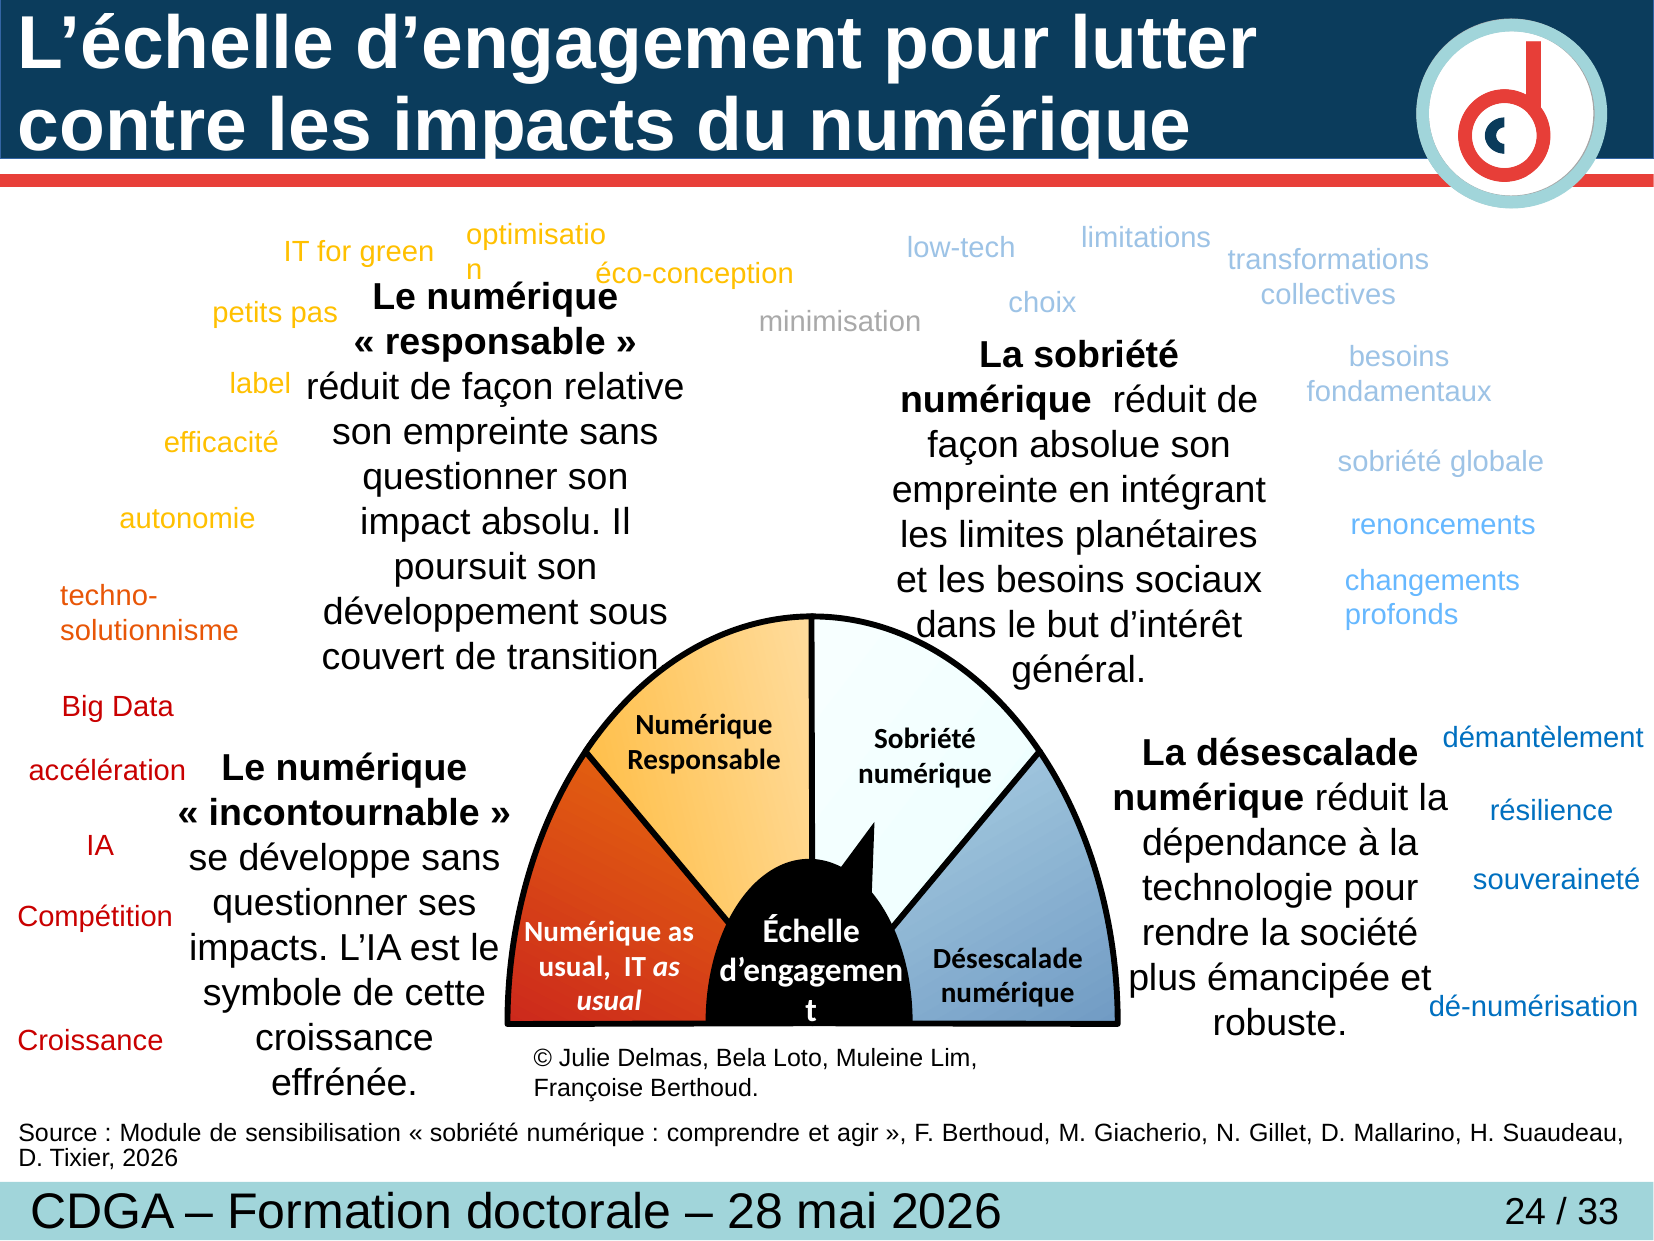

# L’échelle d’engagement pour lutter contre les impacts du numérique
optimisation
limitations
low-tech
IT for green
transformations collectives
éco-conception
Le numérique « responsable » réduit de façon relative son empreinte sans questionner son impact absolu. Il poursuit son développement sous couvert de transition.
choix
petits pas
minimisation
La sobriété numérique réduit de façon absolue son empreinte en intégrant les limites planétaires et les besoins sociaux dans le but d’intérêt général.
besoins fondamentaux
label
efficacité
sobriété globale
autonomie
renoncements
changements profonds
techno-solutionnisme
Big Data
Numérique
Responsable
démantèlement
Sobriété numérique
La désescalade numérique réduit la dépendance à la technologie pour rendre la société plus émancipée et robuste.
Le numérique « incontournable » se développe sans questionner ses impacts. L’IA est le symbole de cette croissance effrénée.
accélération
résilience
IA
souveraineté
Compétition
Échelle d’engagement
Numérique as usual, IT as usual
Désescalade numérique
dé-numérisation
Croissance
© Julie Delmas, Bela Loto, Muleine Lim, Françoise Berthoud.
Source : Module de sensibilisation « sobriété numérique : comprendre et agir », F. Berthoud, M. Giacherio, N. Gillet, D. Mallarino, H. Suaudeau, D. Tixier, 2026